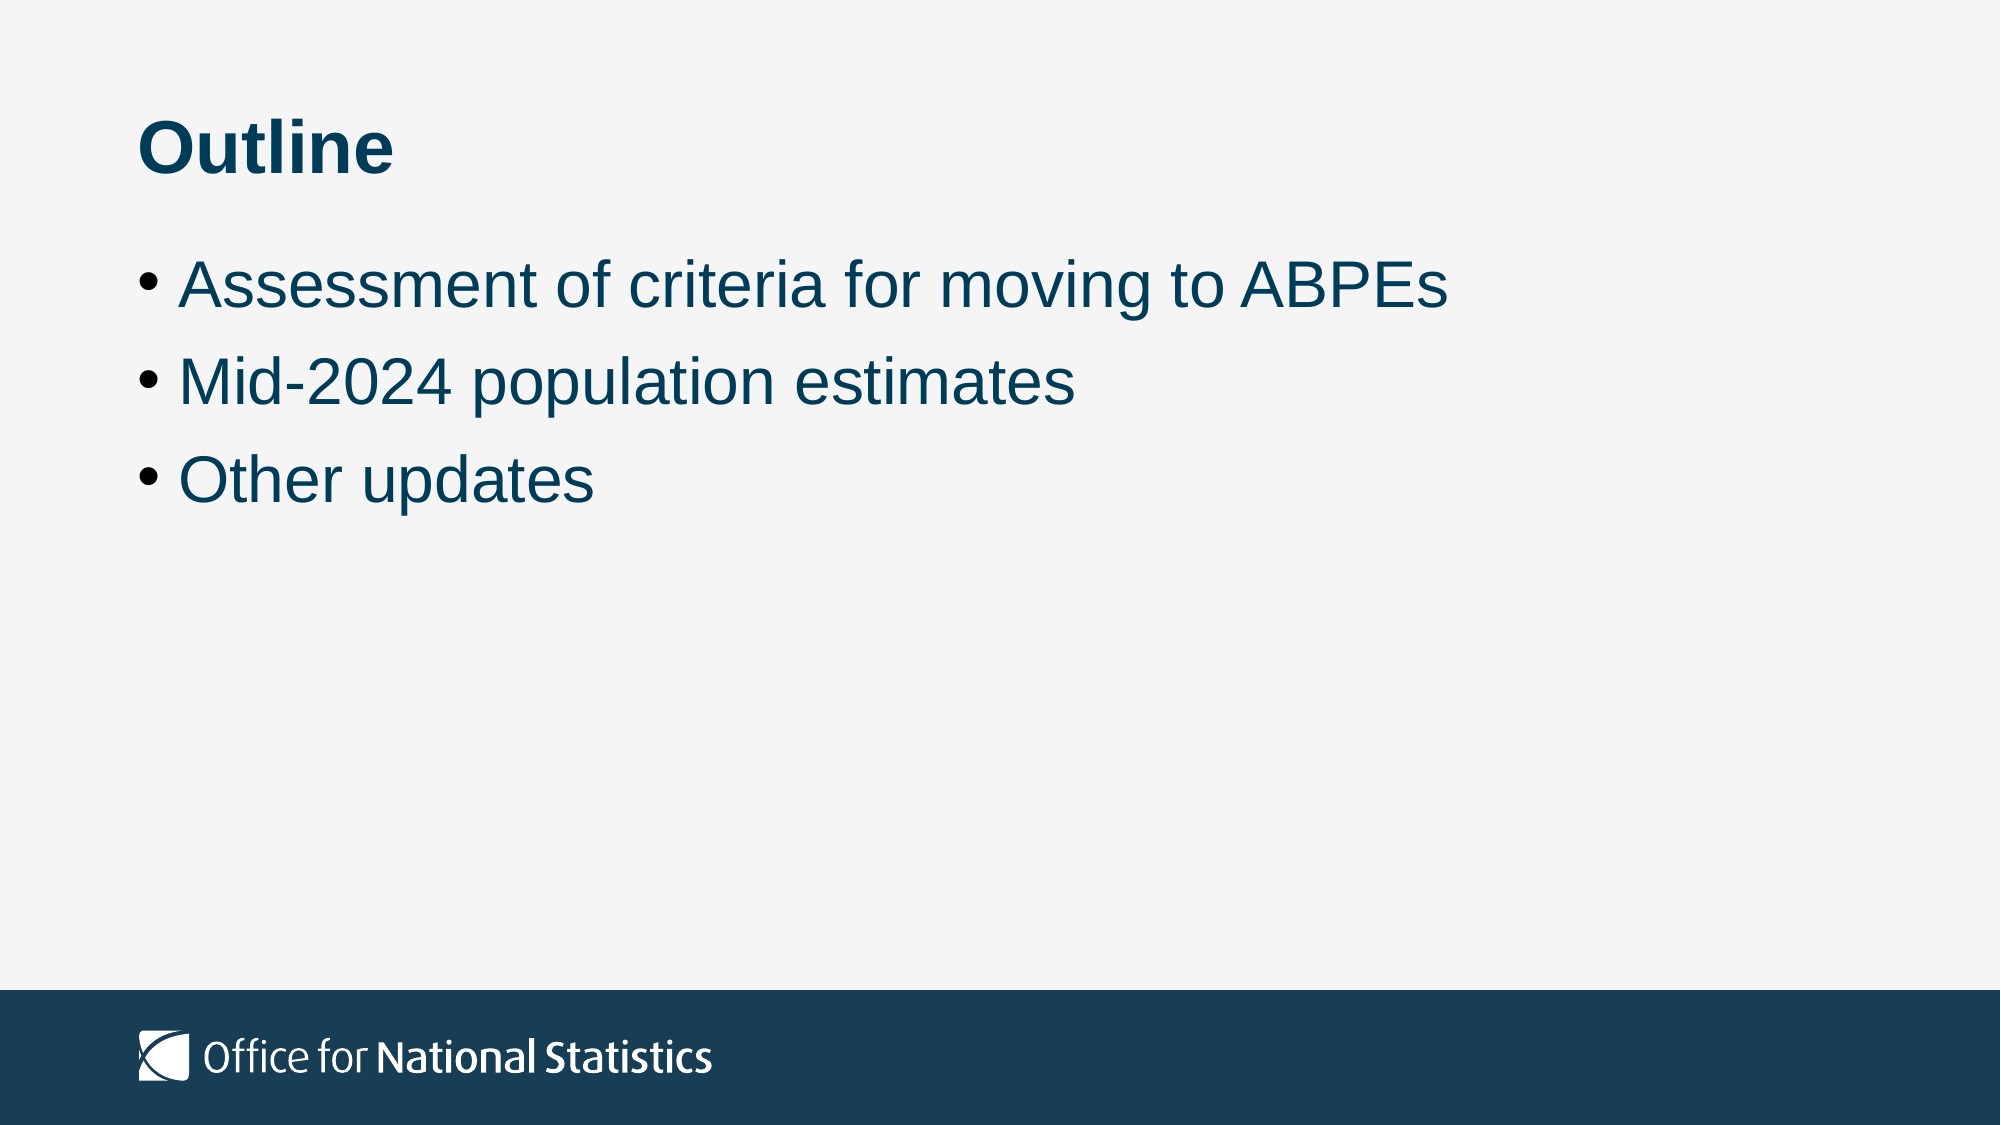

Outline
# Assessment of criteria for moving to ABPEs
Mid-2024 population estimates
Other updates